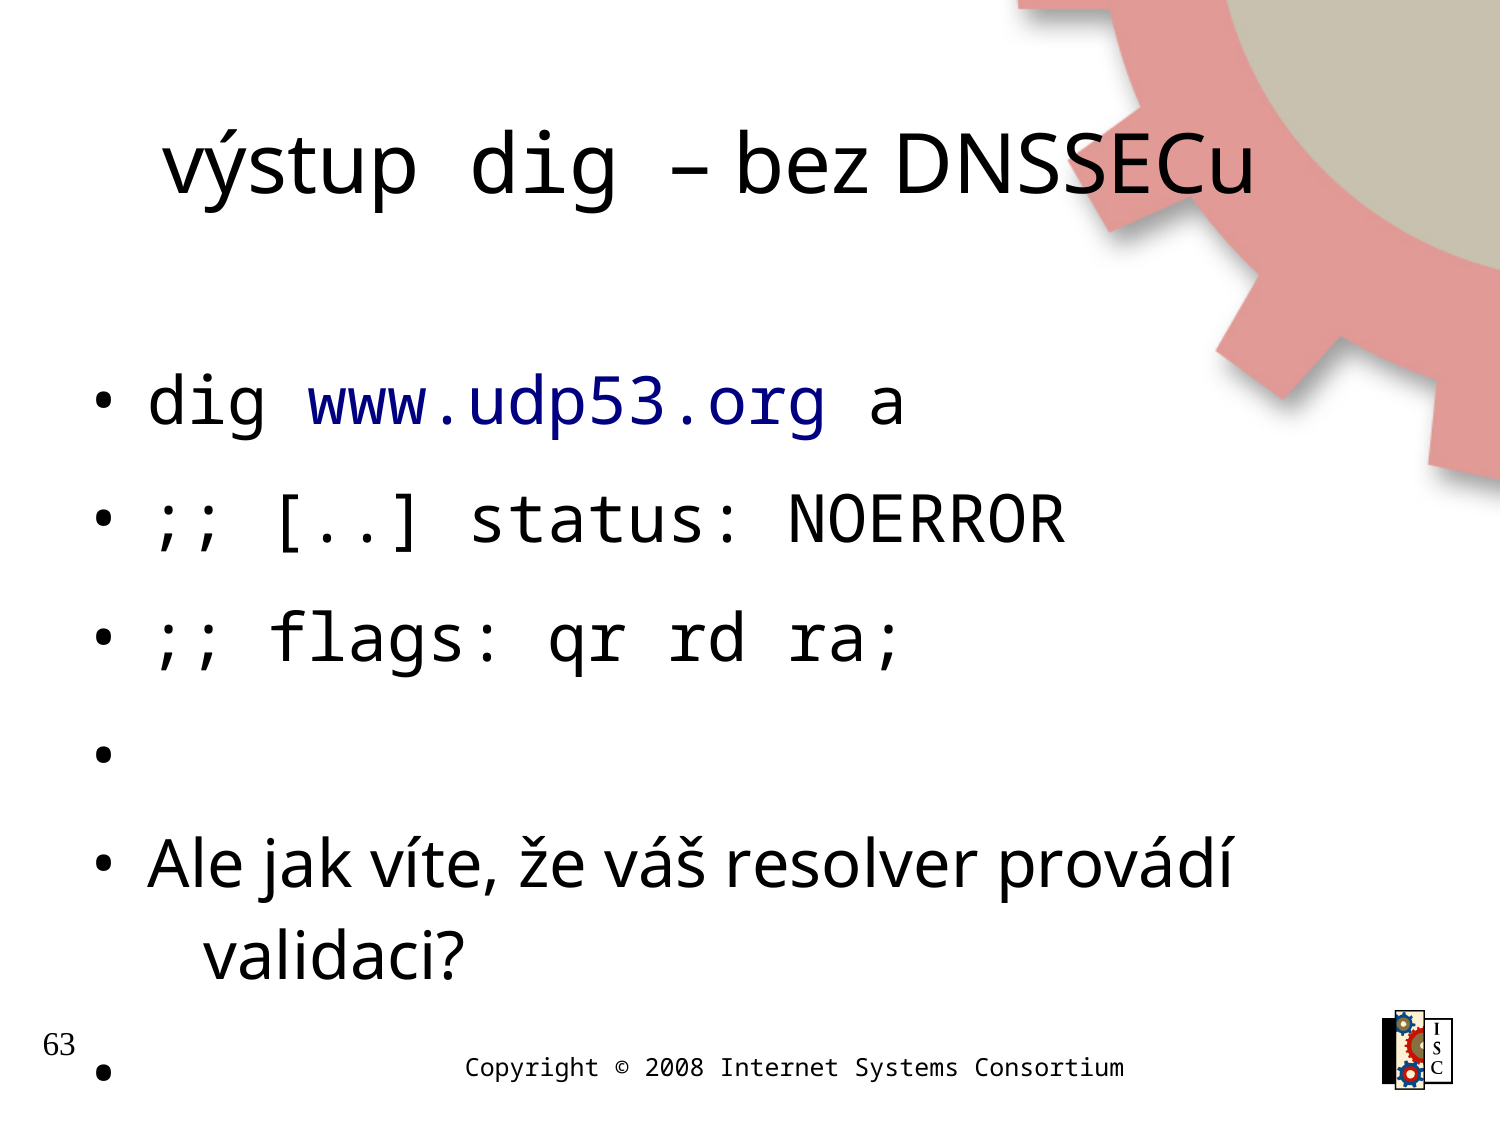

# výstup dig – bez DNSSECu
dig www.udp53.org a
;; [..] status: NOERROR
;; flags: qr rd ra;
Ale jak víte, že váš resolver provádí validaci?